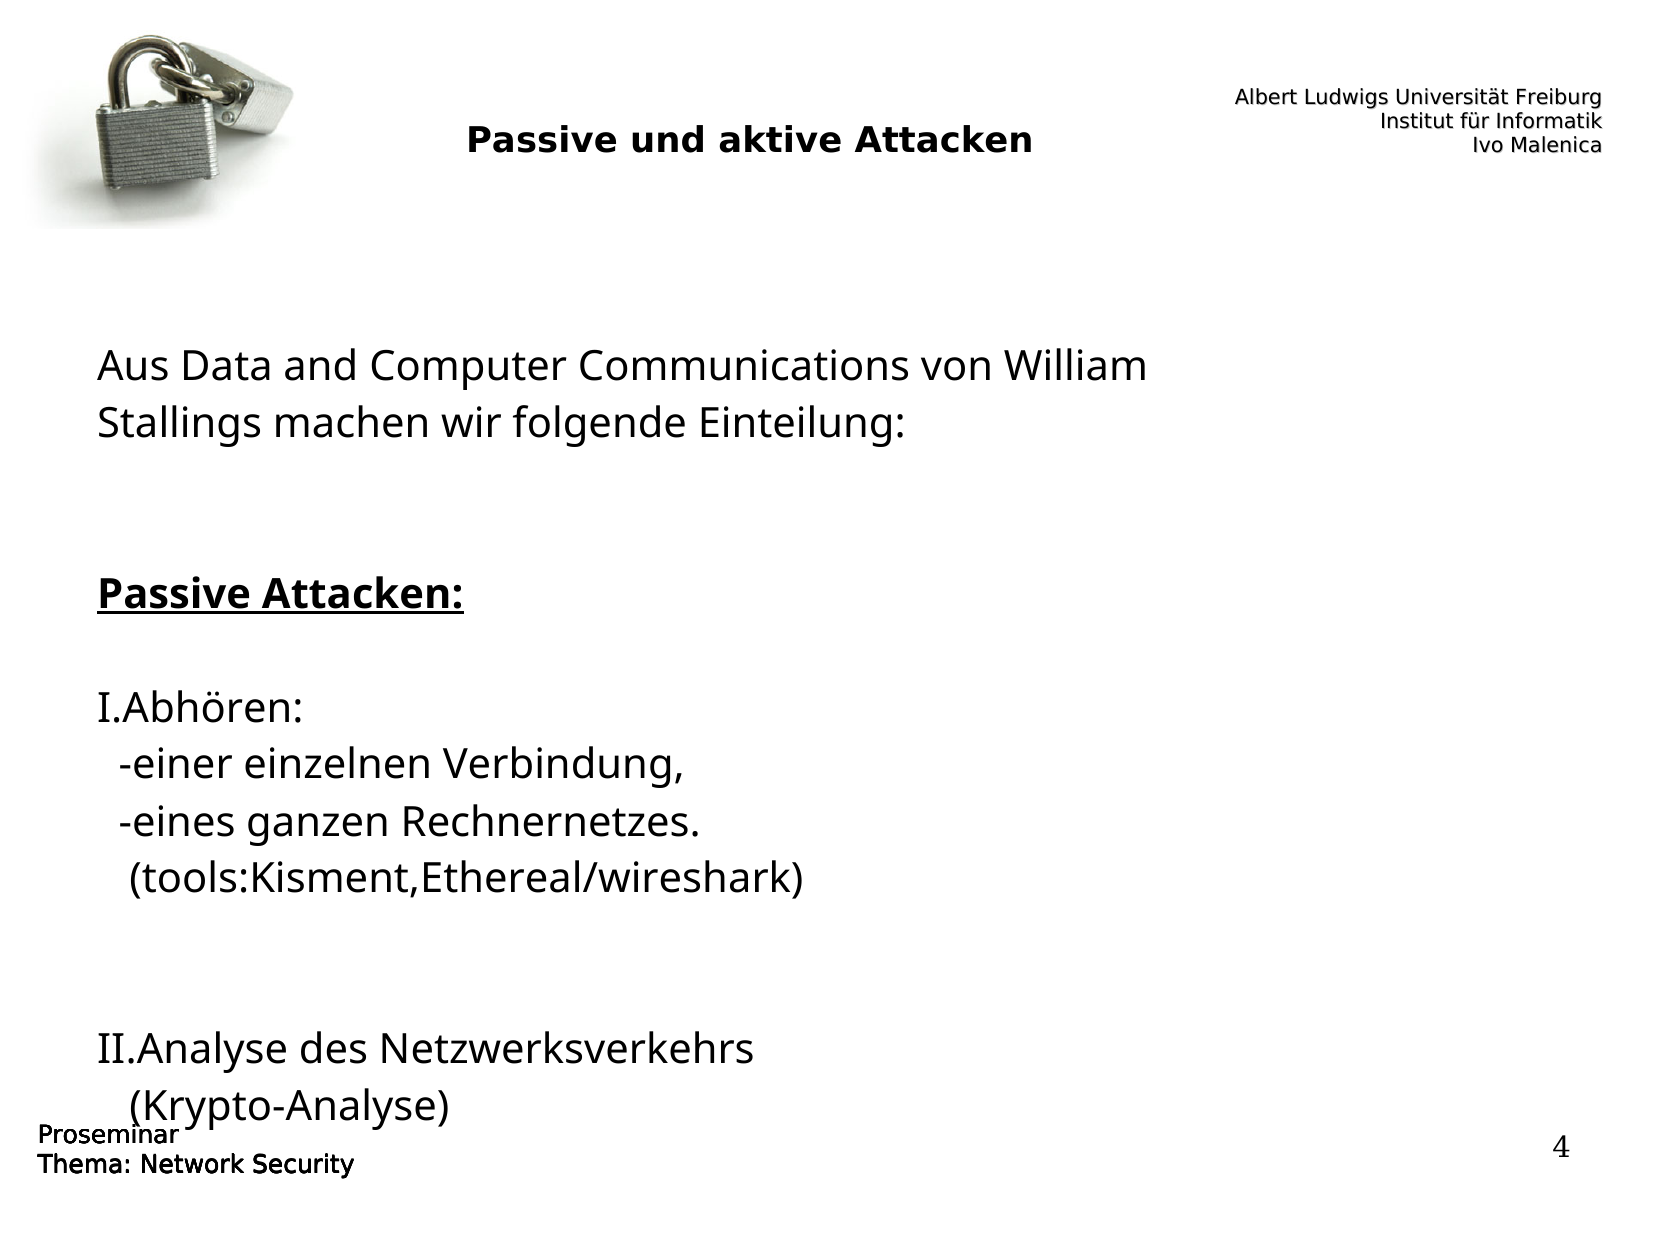

Albert Ludwigs Universität Freiburg
Institut für Informatik
Ivo Malenica
Passive und aktive Attacken
Aus Data and Computer Communications von William Stallings machen wir folgende Einteilung:
Passive Attacken:
I.Abhören:
 -einer einzelnen Verbindung, 	 		 			 -eines ganzen Rechnernetzes.
 (tools:Kisment,Ethereal/wireshark)
II.Analyse des Netzwerksverkehrs
 (Krypto-Analyse)
# Proseminar Thema: Network Security
Proseminar
Thema: Network Security
Proseminar
Thema: Network Security
Proseminar
Thema: Network Security
Proseminar
Thema: Network Security
4